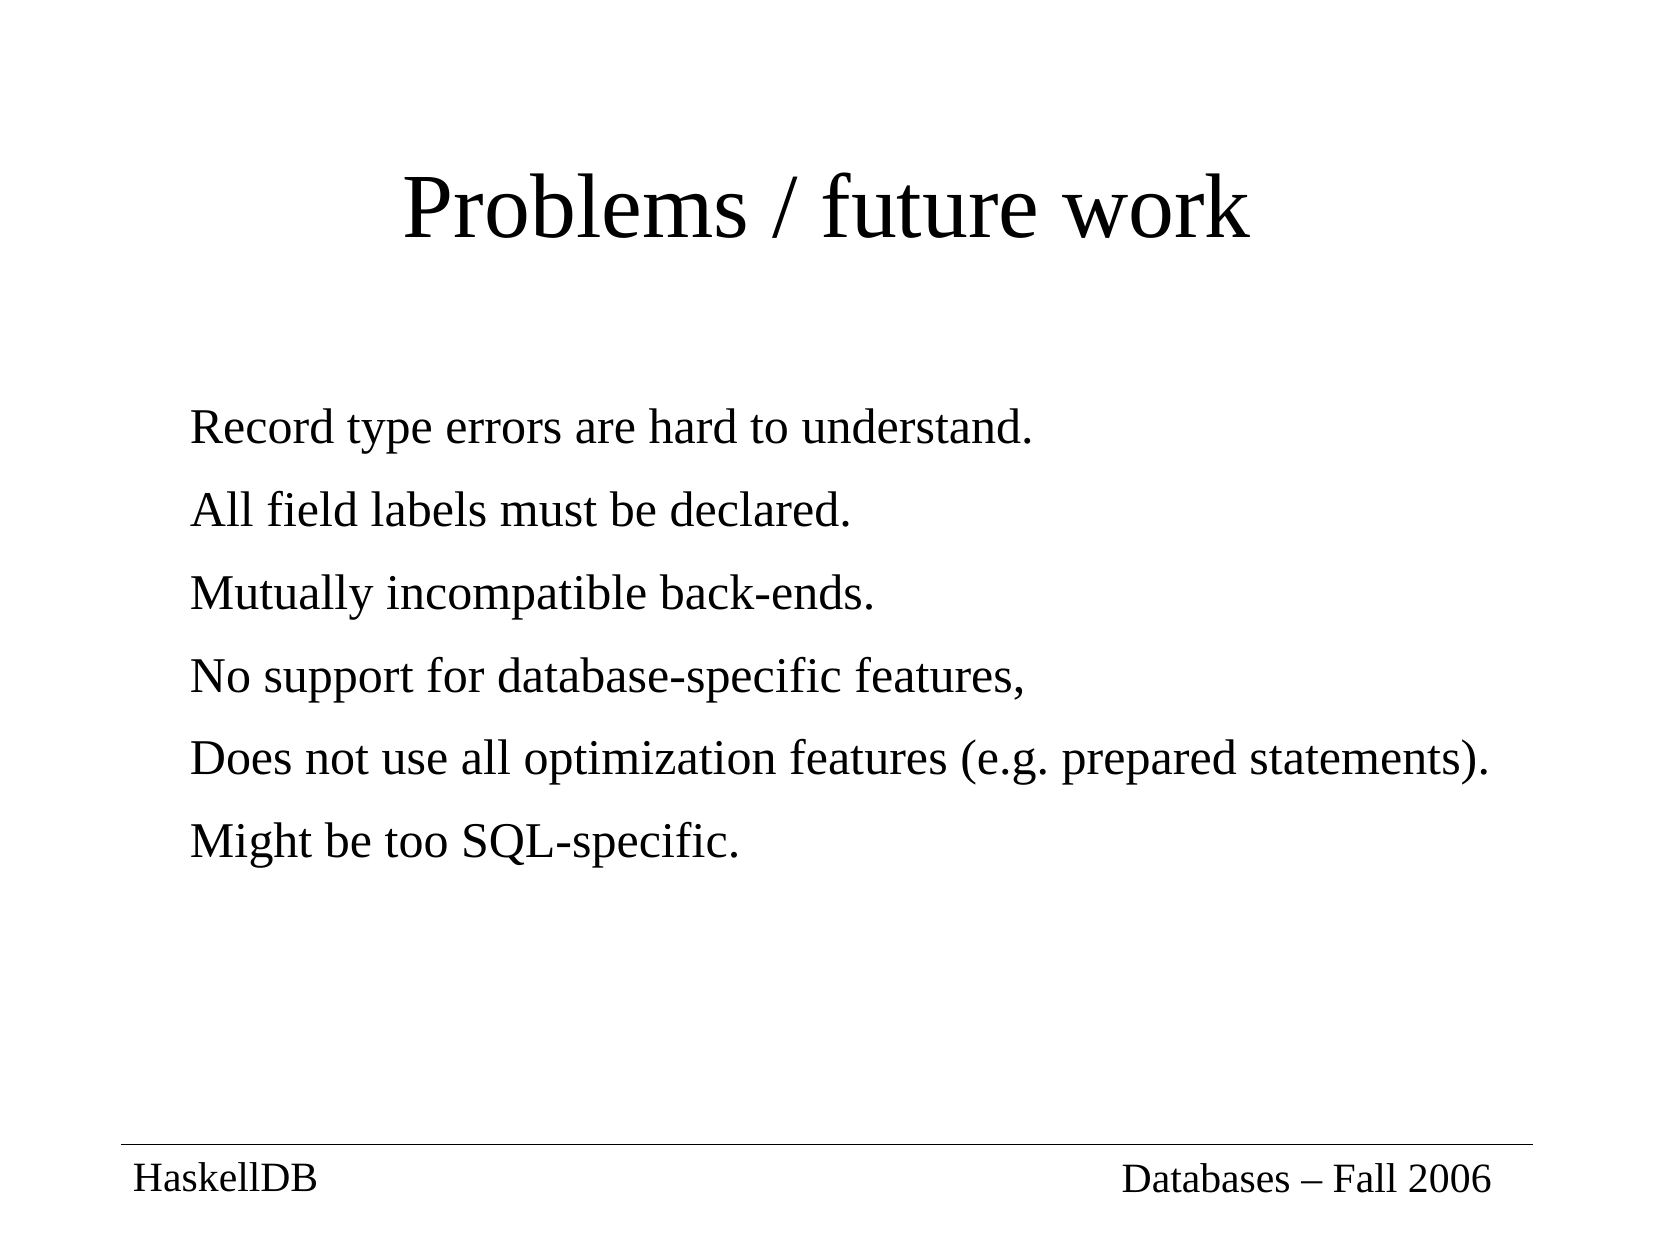

# Problems / future work
 Record type errors are hard to understand.
 All field labels must be declared.
 Mutually incompatible back-ends.
 No support for database-specific features,
 Does not use all optimization features (e.g. prepared statements).
 Might be too SQL-specific.